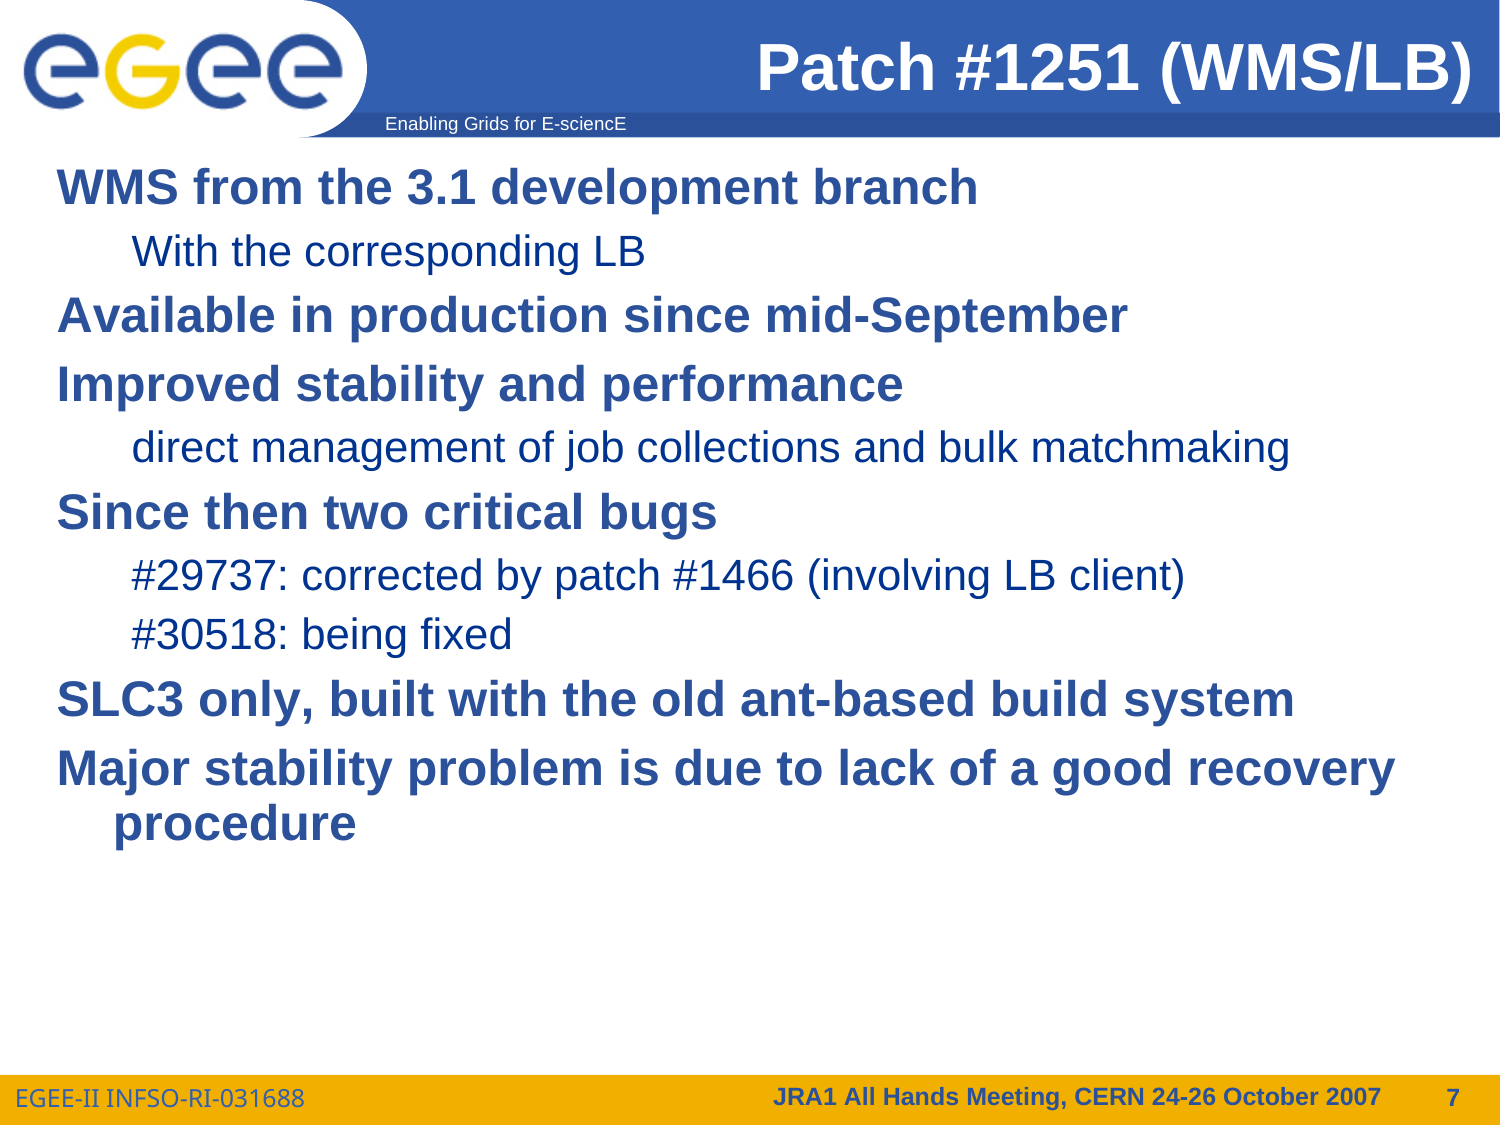

# Patch #1251 (WMS/LB)
WMS from the 3.1 development branch
With the corresponding LB
Available in production since mid-September
Improved stability and performance
direct management of job collections and bulk matchmaking
Since then two critical bugs
#29737: corrected by patch #1466 (involving LB client)
#30518: being fixed
SLC3 only, built with the old ant-based build system
Major stability problem is due to lack of a good recovery procedure
JRA1 All Hands Meeting, CERN 24-26 October 2007
7